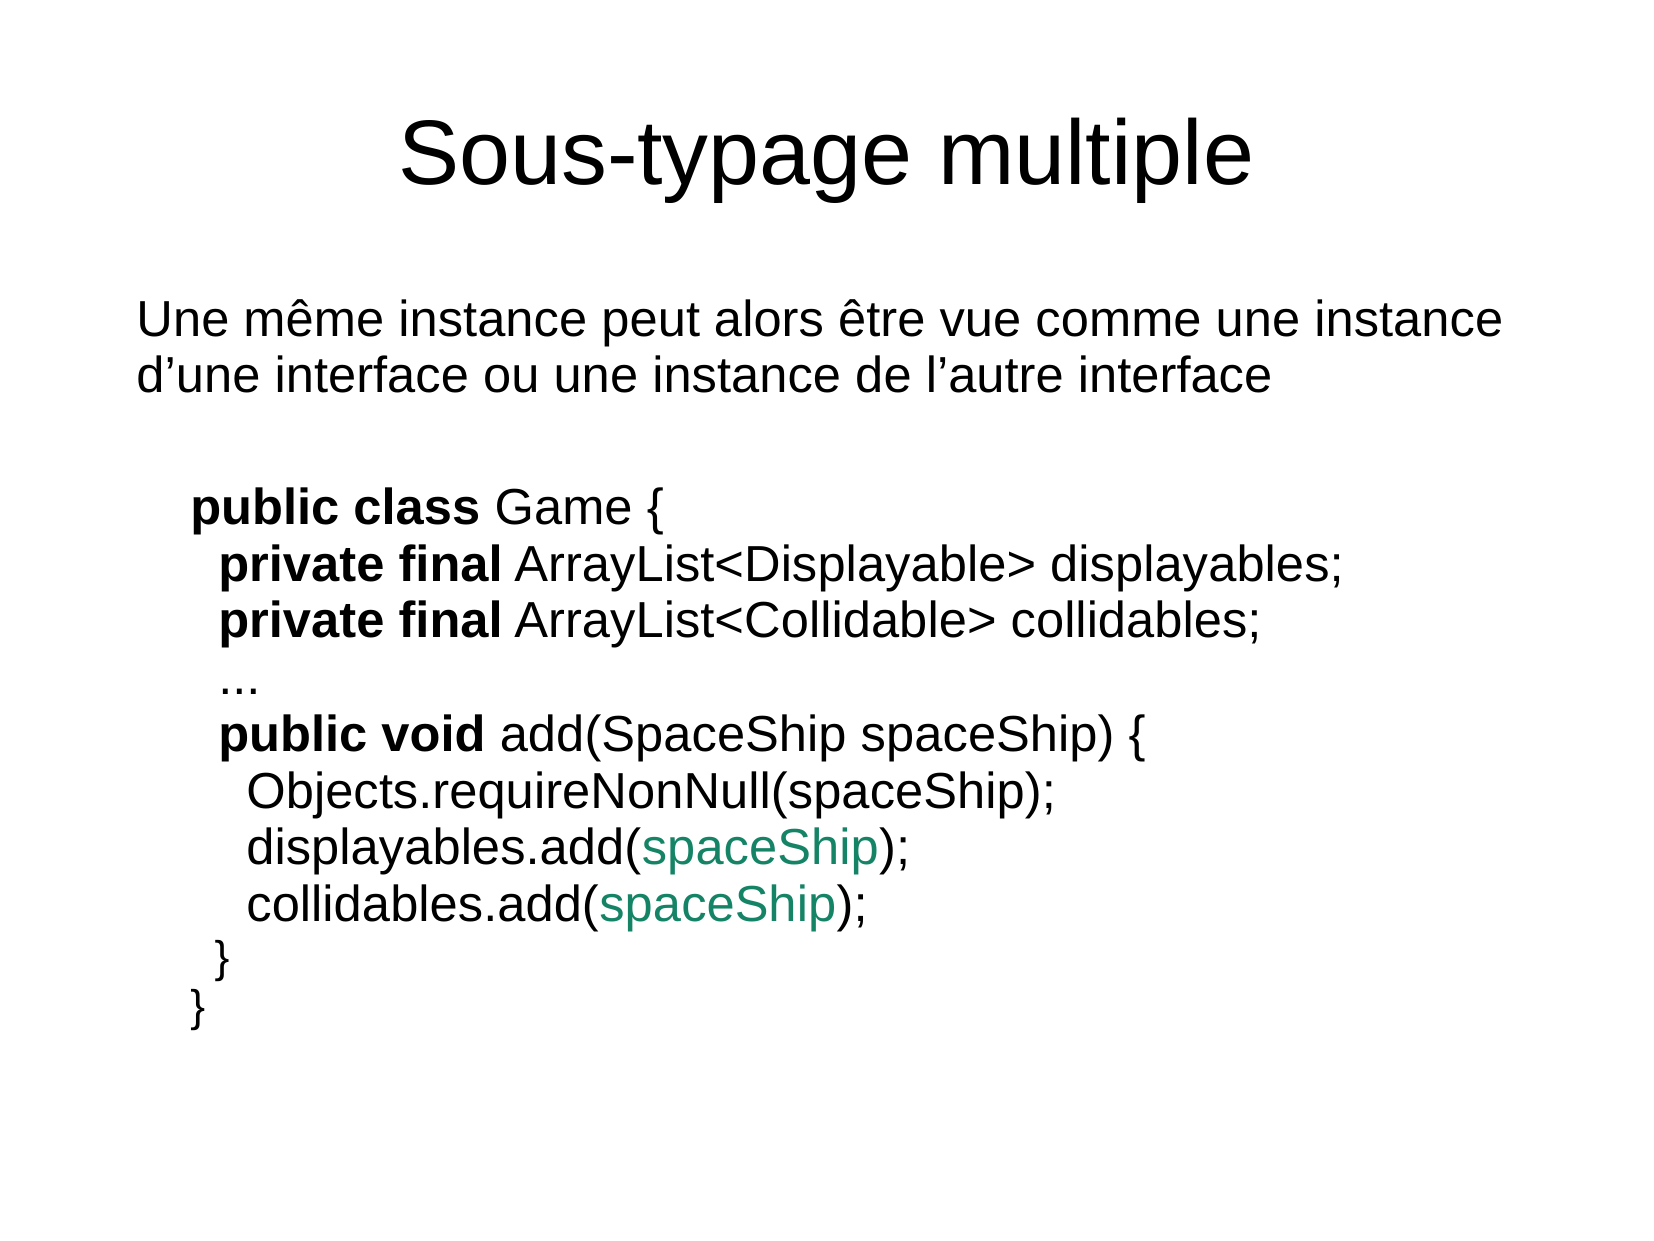

# Sous-typage multiple
Une même instance peut alors être vue comme une instance d’une interface ou une instance de l’autre interface
public class Game {
 private final ArrayList<Displayable> displayables;
 private final ArrayList<Collidable> collidables;
 ...
 public void add(SpaceShip spaceShip) {
 Objects.requireNonNull(spaceShip);
 displayables.add(spaceShip);
 collidables.add(spaceShip);
 }
}